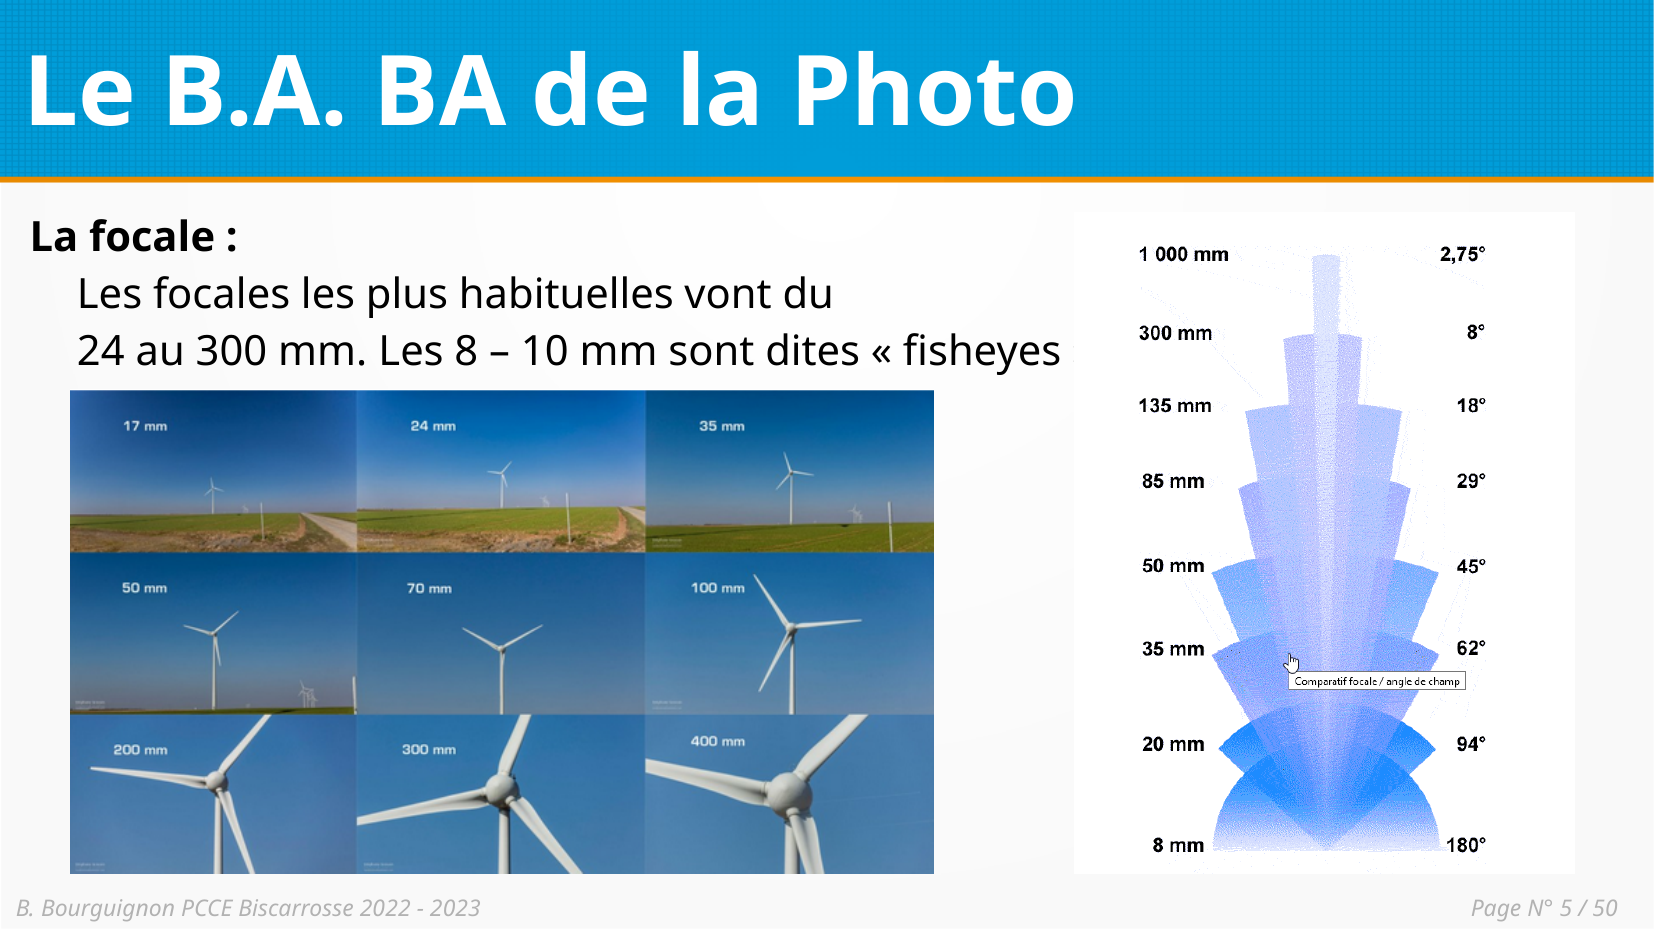

# Le B.A. BA de la Photo
La focale :
Les focales les plus habituelles vont du
24 au 300 mm. Les 8 – 10 mm sont dites « fisheyes ».